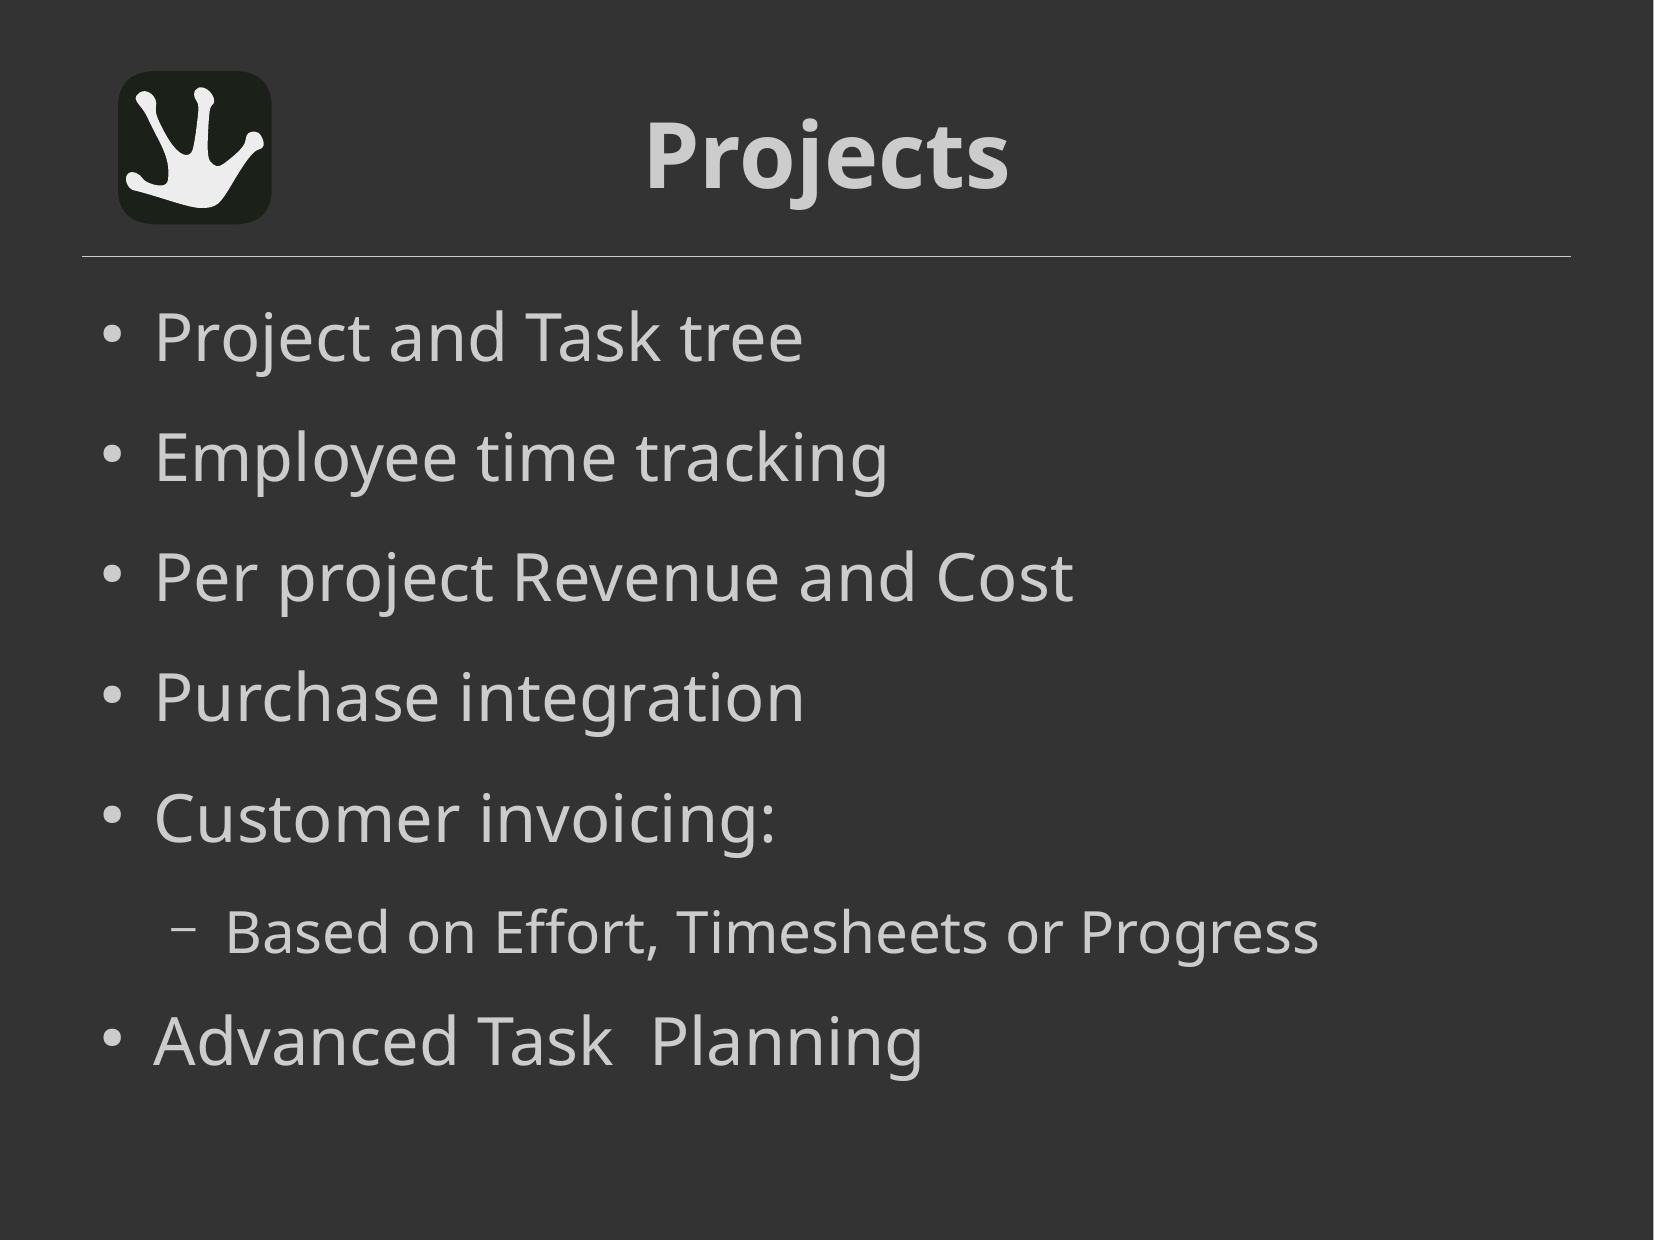

# Projects
Project and Task tree
Employee time tracking
Per project Revenue and Cost
Purchase integration
Customer invoicing:
Based on Effort, Timesheets or Progress
Advanced Task Planning